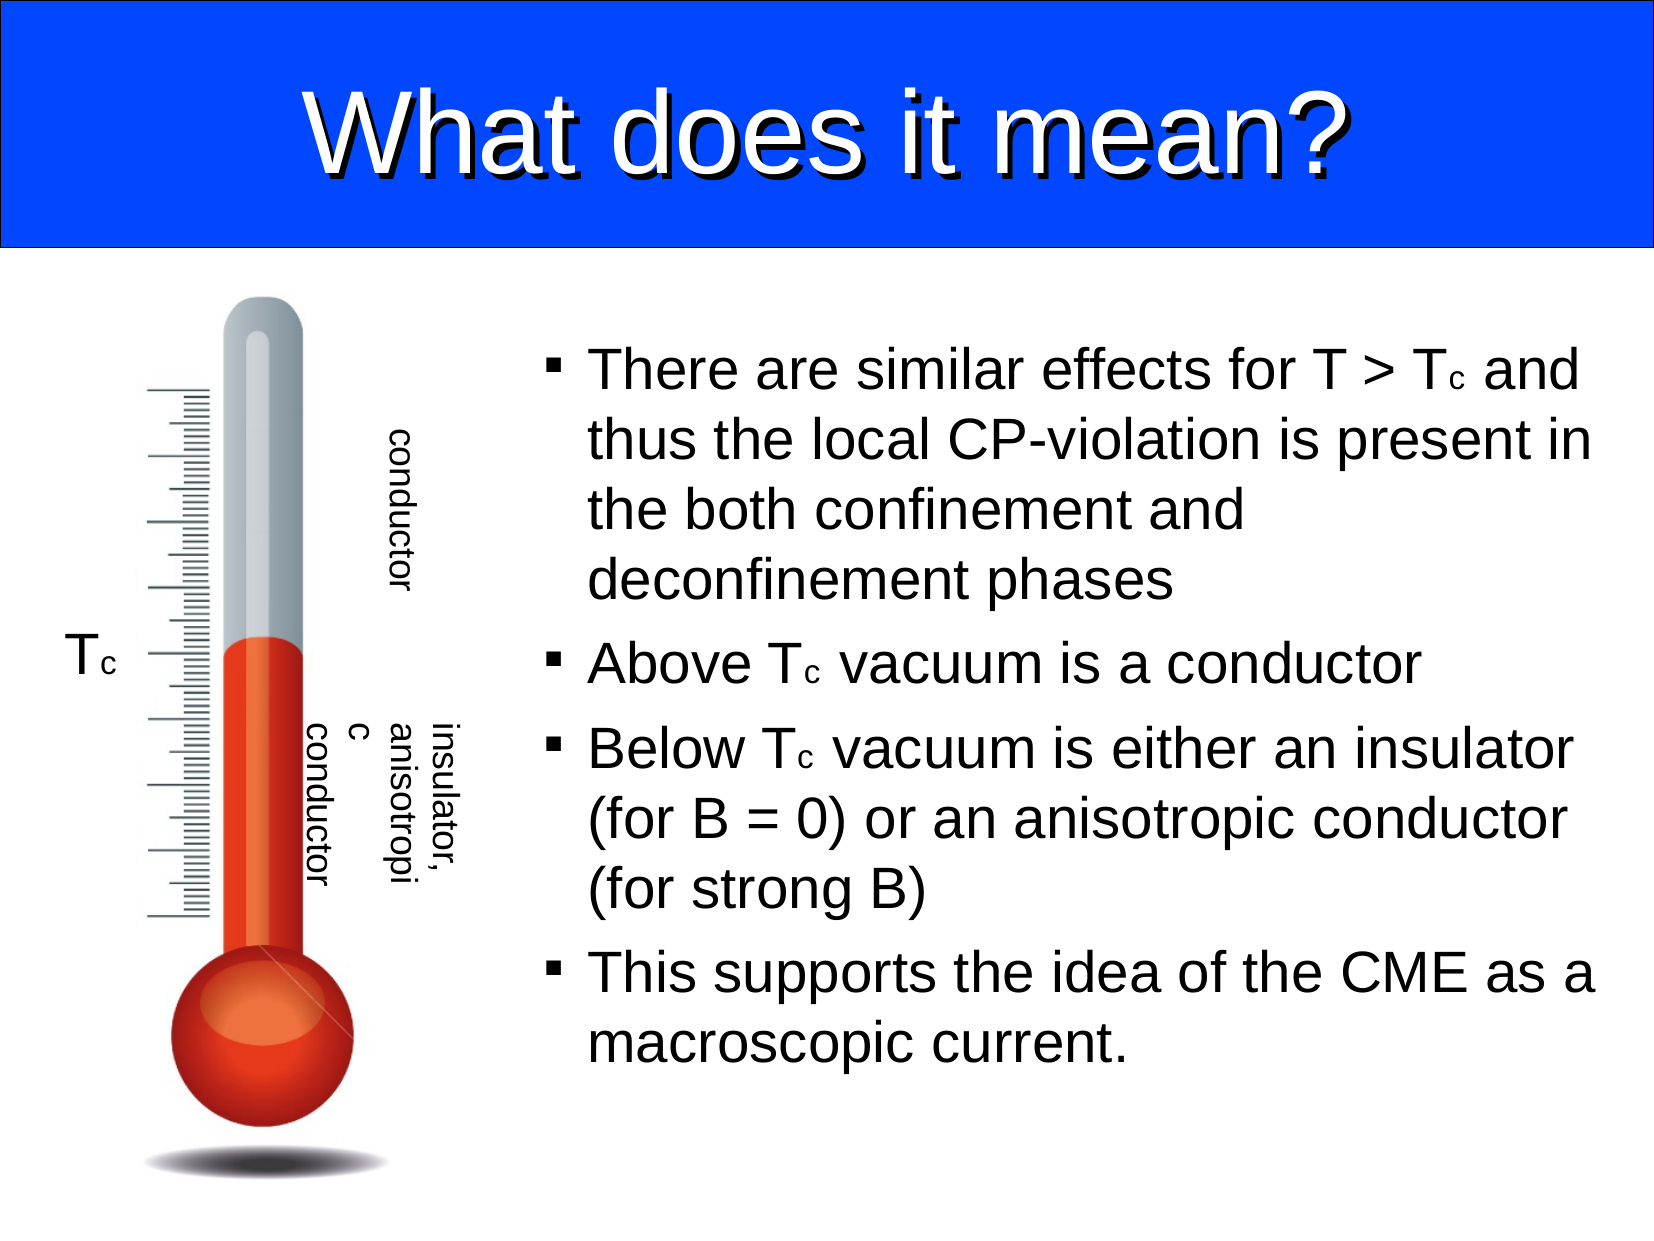

#
What does it mean?
There are similar effects for T > Tc and thus the local CP-violation is present in the both confinement and deconfinement phases
Above Tc vacuum is a conductor
Below Tc vacuum is either an insulator (for B = 0) or an anisotropic conductor (for strong B)
This supports the idea of the CME as a macroscopic current.
conductor
Tc
insulator,
anisotropic
conductor